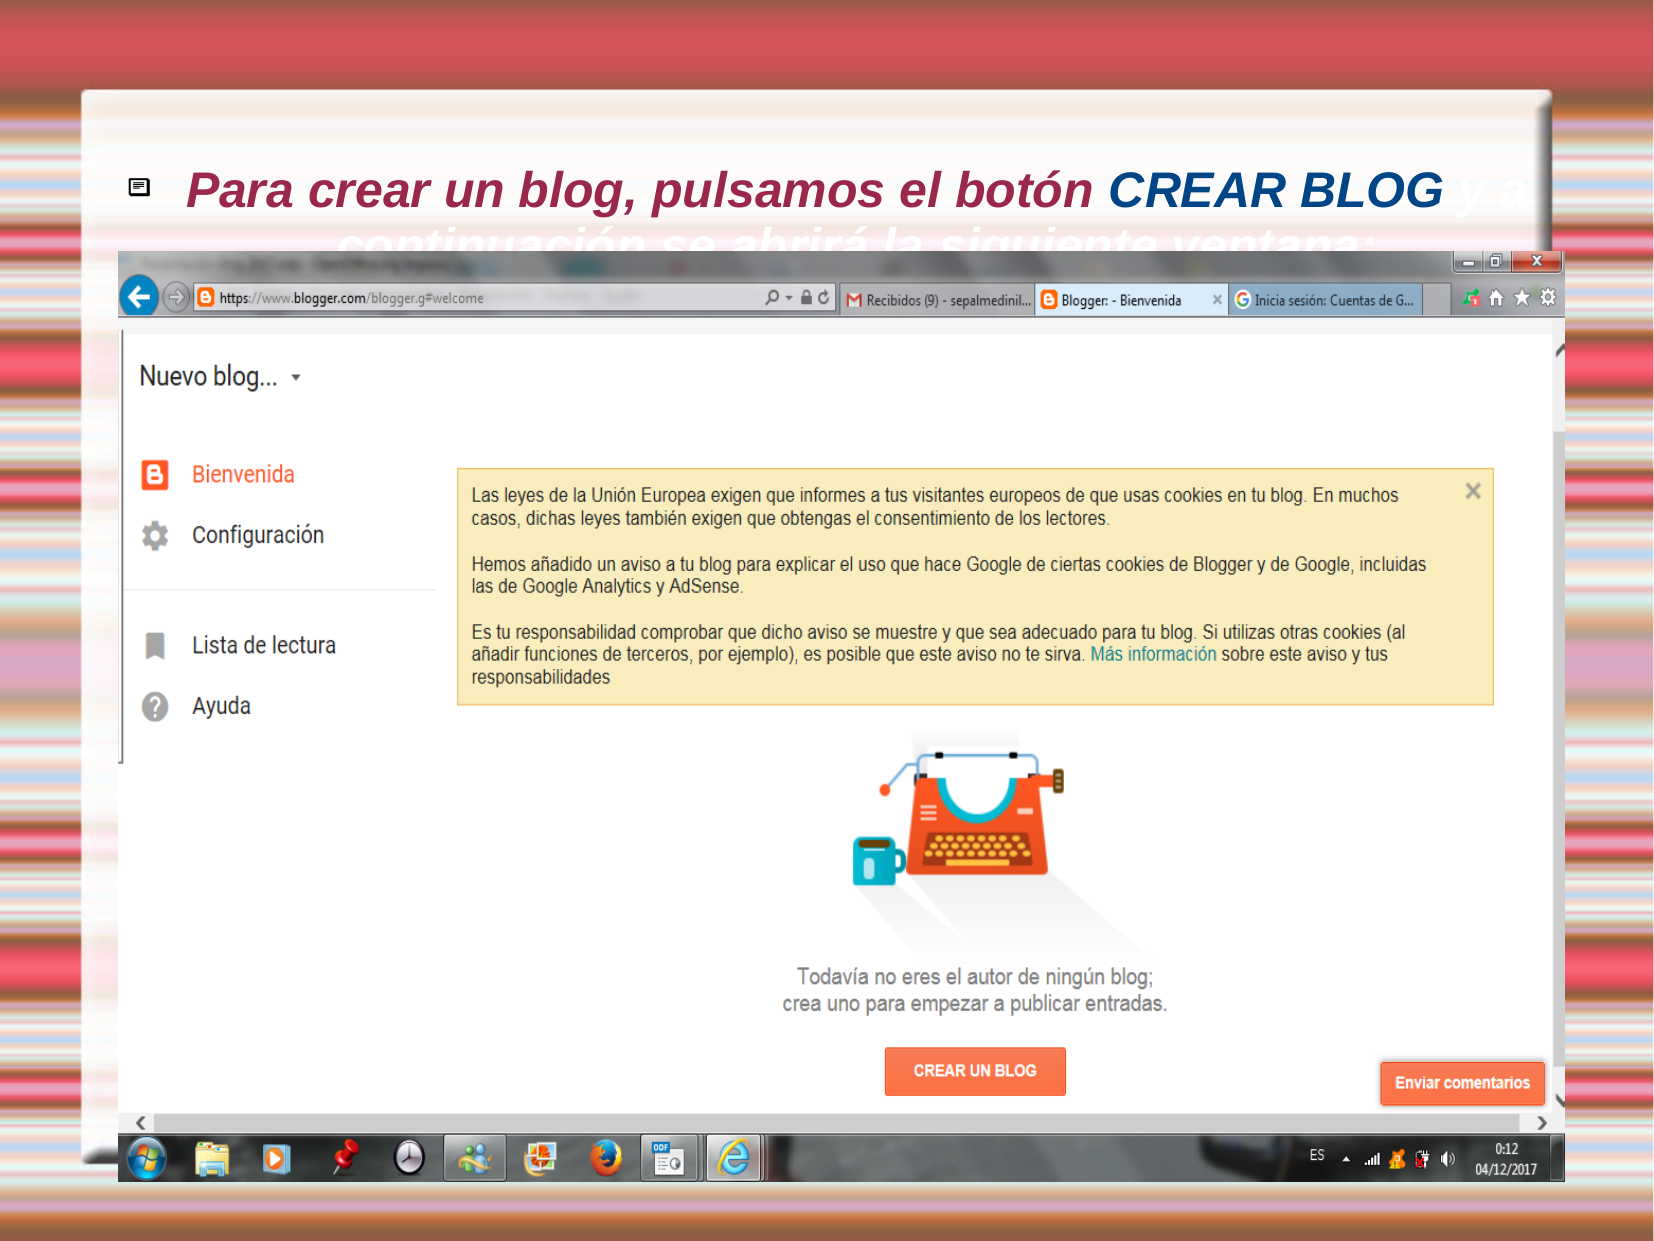

# Para crear un blog, pulsamos el botón CREAR BLOG y a continuación se abrirá la siguiente ventana: